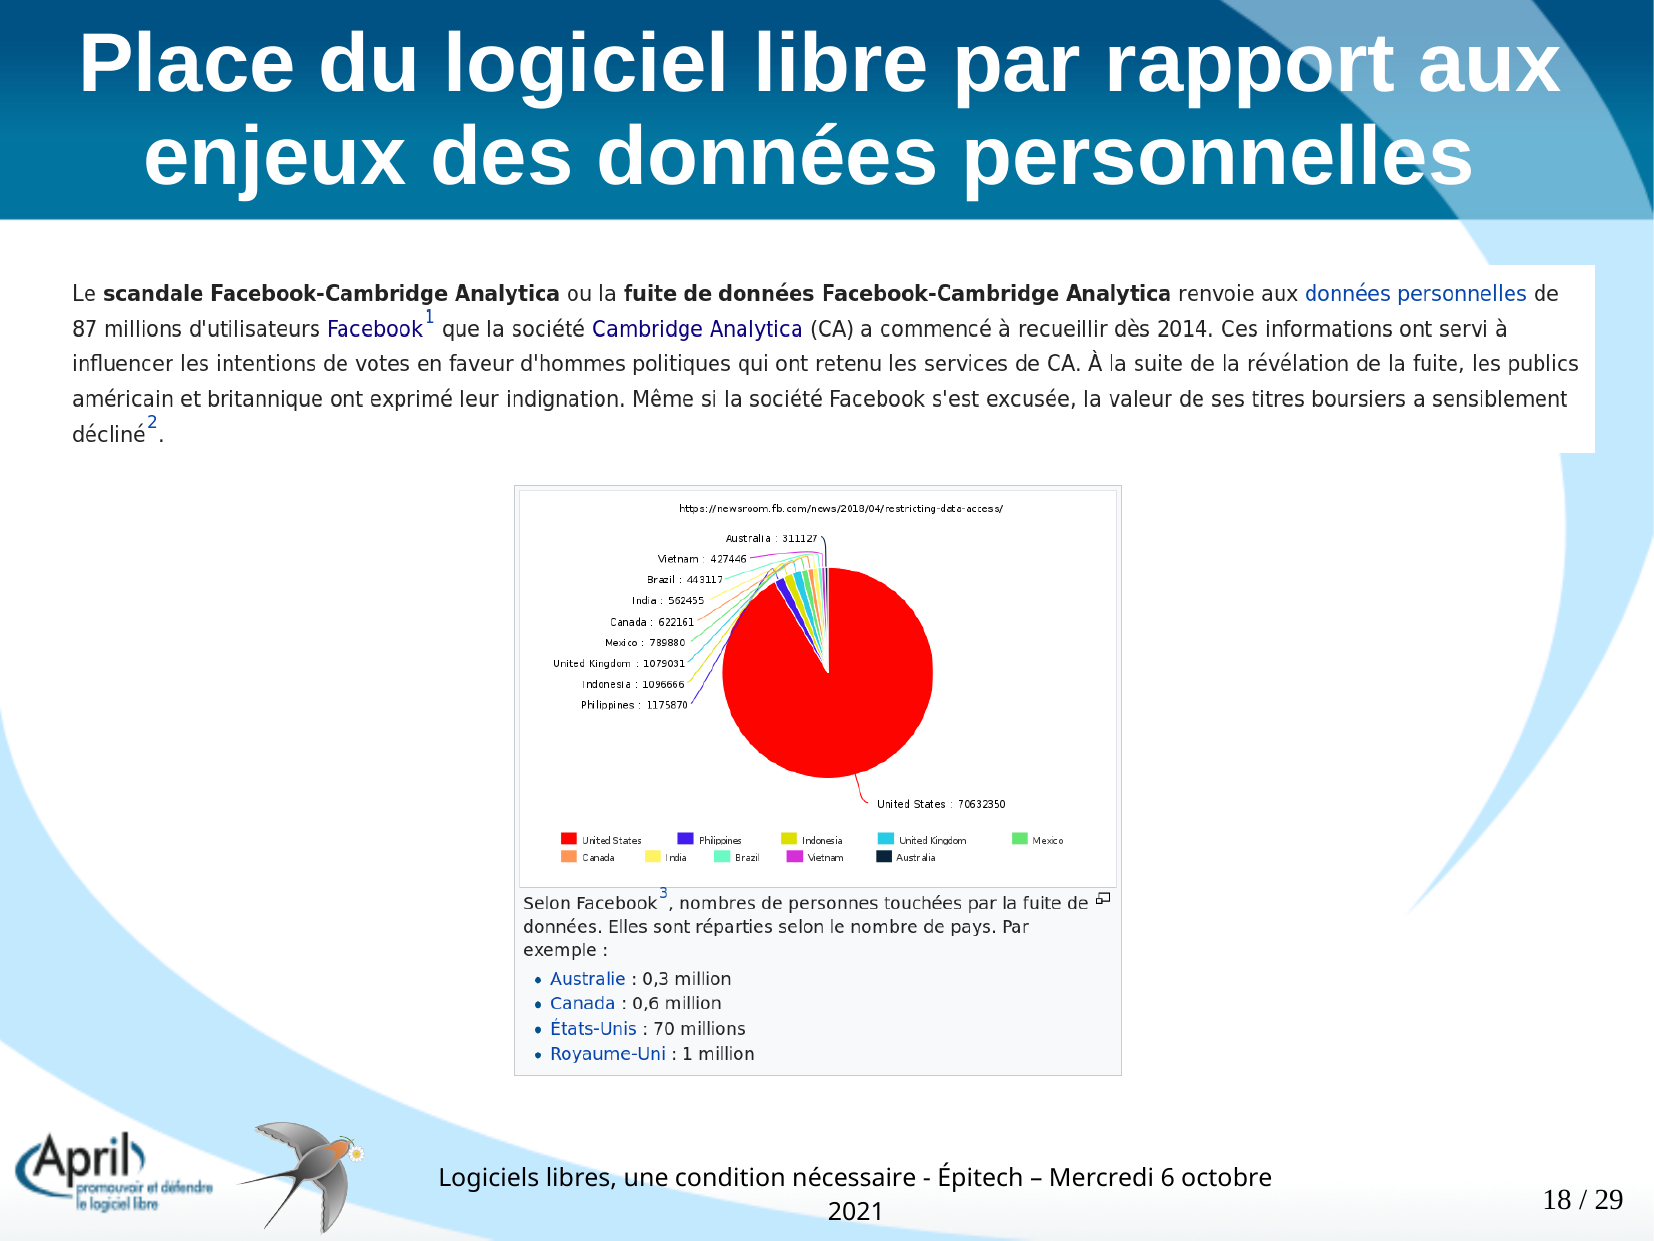

# Place du logiciel libre par rapport aux enjeux des données personnelles
18
POSS 2018